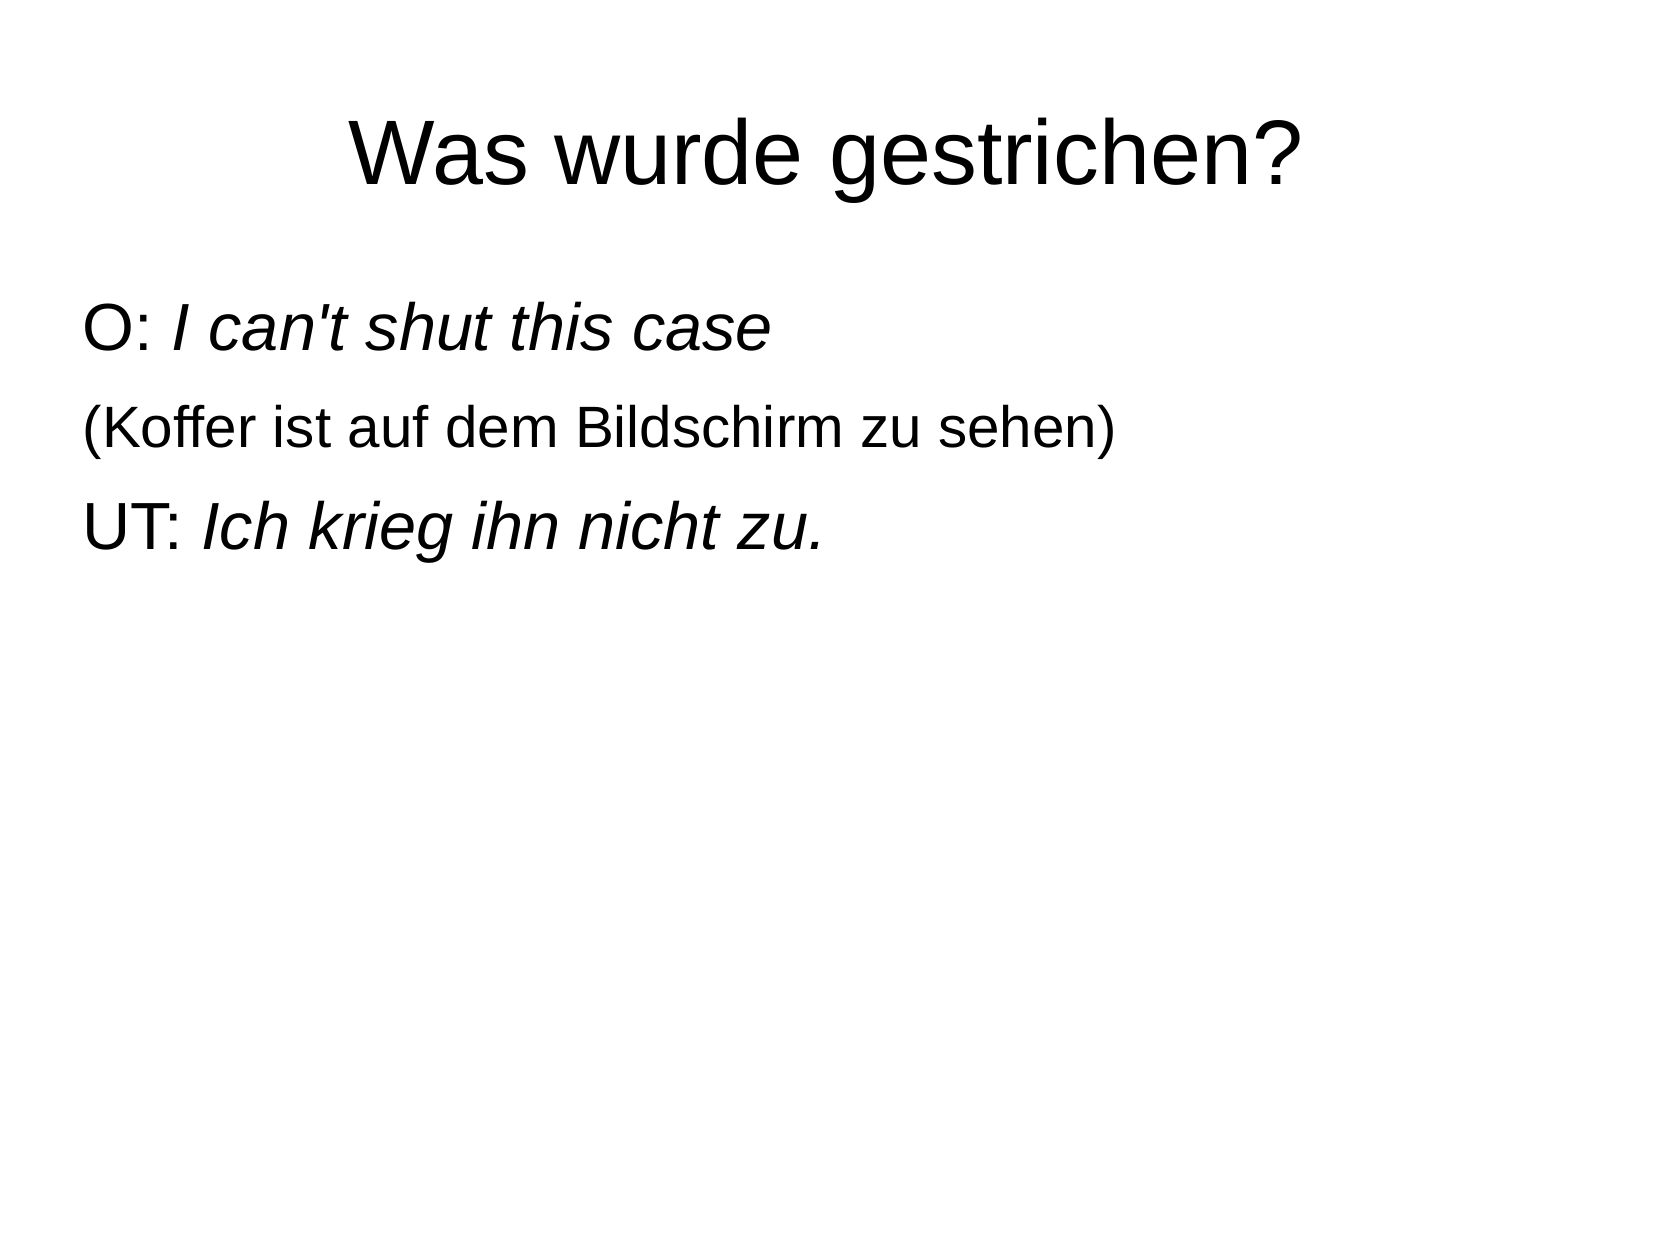

# Was wurde gestrichen?
O: I can't shut this case
(Koffer ist auf dem Bildschirm zu sehen)
UT: Ich krieg ihn nicht zu.